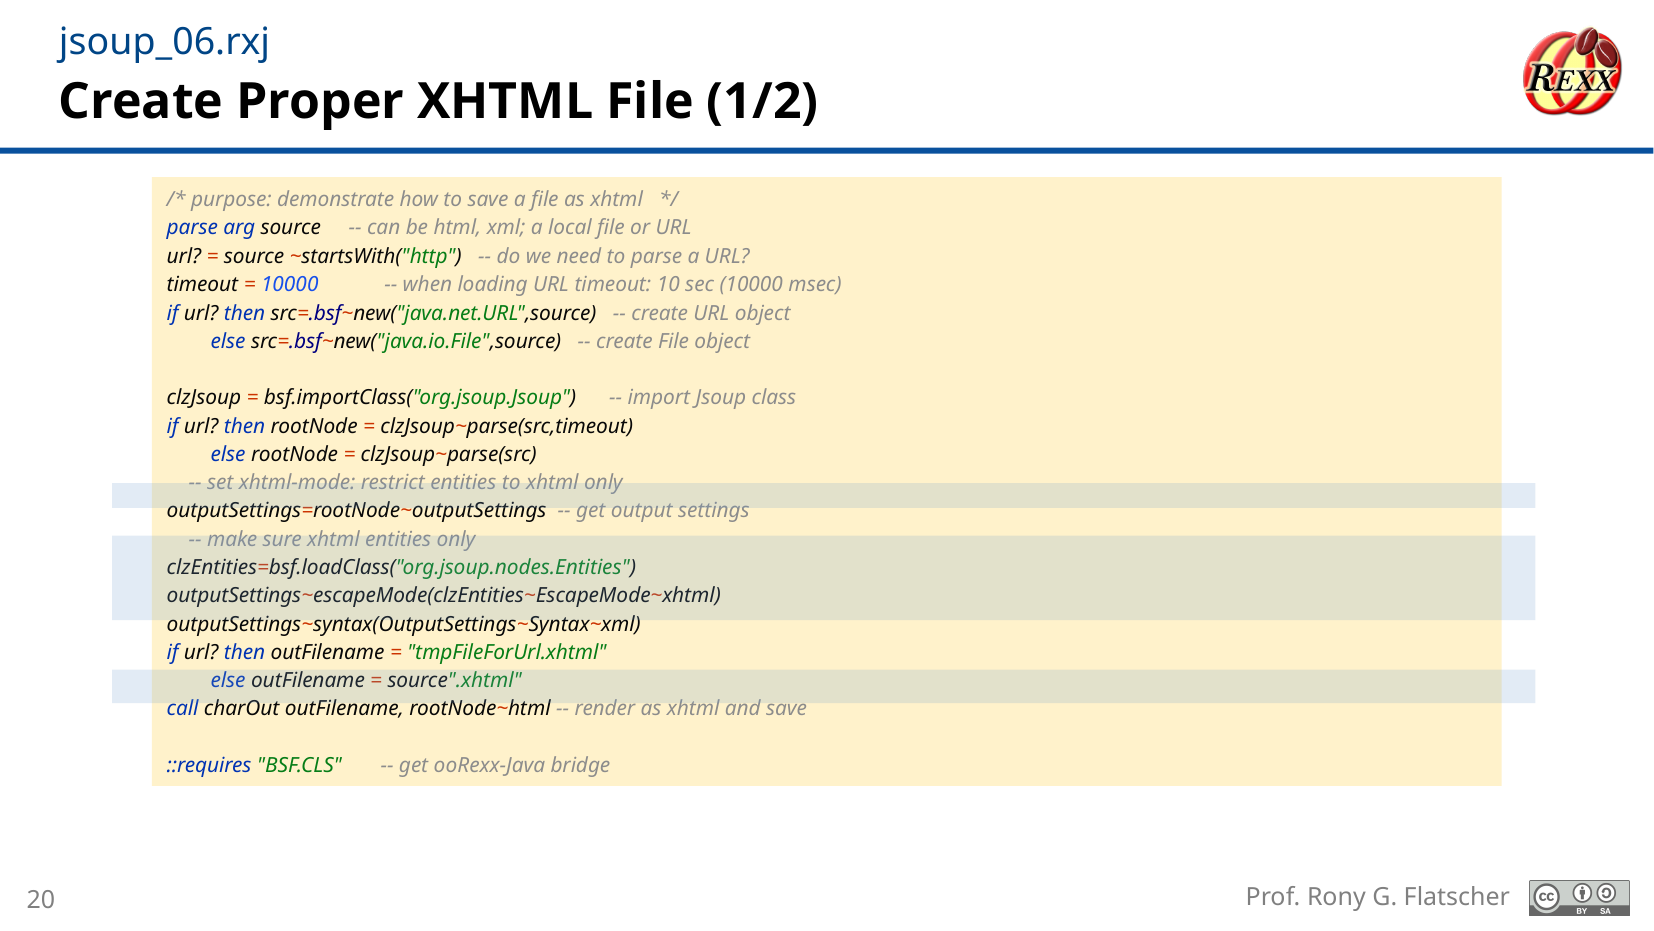

# jsoup_06.rxj Create Proper XHTML File (1/2)
/* purpose: demonstrate how to save a file as xhtml */
parse arg source -- can be html, xml; a local file or URL
url? = source ~startsWith("http") -- do we need to parse a URL?
timeout = 10000 -- when loading URL timeout: 10 sec (10000 msec)
if url? then src=.bsf~new("java.net.URL",source) -- create URL object
 else src=.bsf~new("java.io.File",source) -- create File object
clzJsoup = bsf.importClass("org.jsoup.Jsoup") -- import Jsoup class
if url? then rootNode = clzJsoup~parse(src,timeout)
 else rootNode = clzJsoup~parse(src)
 -- set xhtml-mode: restrict entities to xhtml only
outputSettings=rootNode~outputSettings -- get output settings
 -- make sure xhtml entities only
clzEntities=bsf.loadClass("org.jsoup.nodes.Entities")
outputSettings~escapeMode(clzEntities~EscapeMode~xhtml)
outputSettings~syntax(OutputSettings~Syntax~xml)
if url? then outFilename = "tmpFileForUrl.xhtml"
 else outFilename = source".xhtml"
call charOut outFilename, rootNode~html -- render as xhtml and save
::requires "BSF.CLS" -- get ooRexx-Java bridge